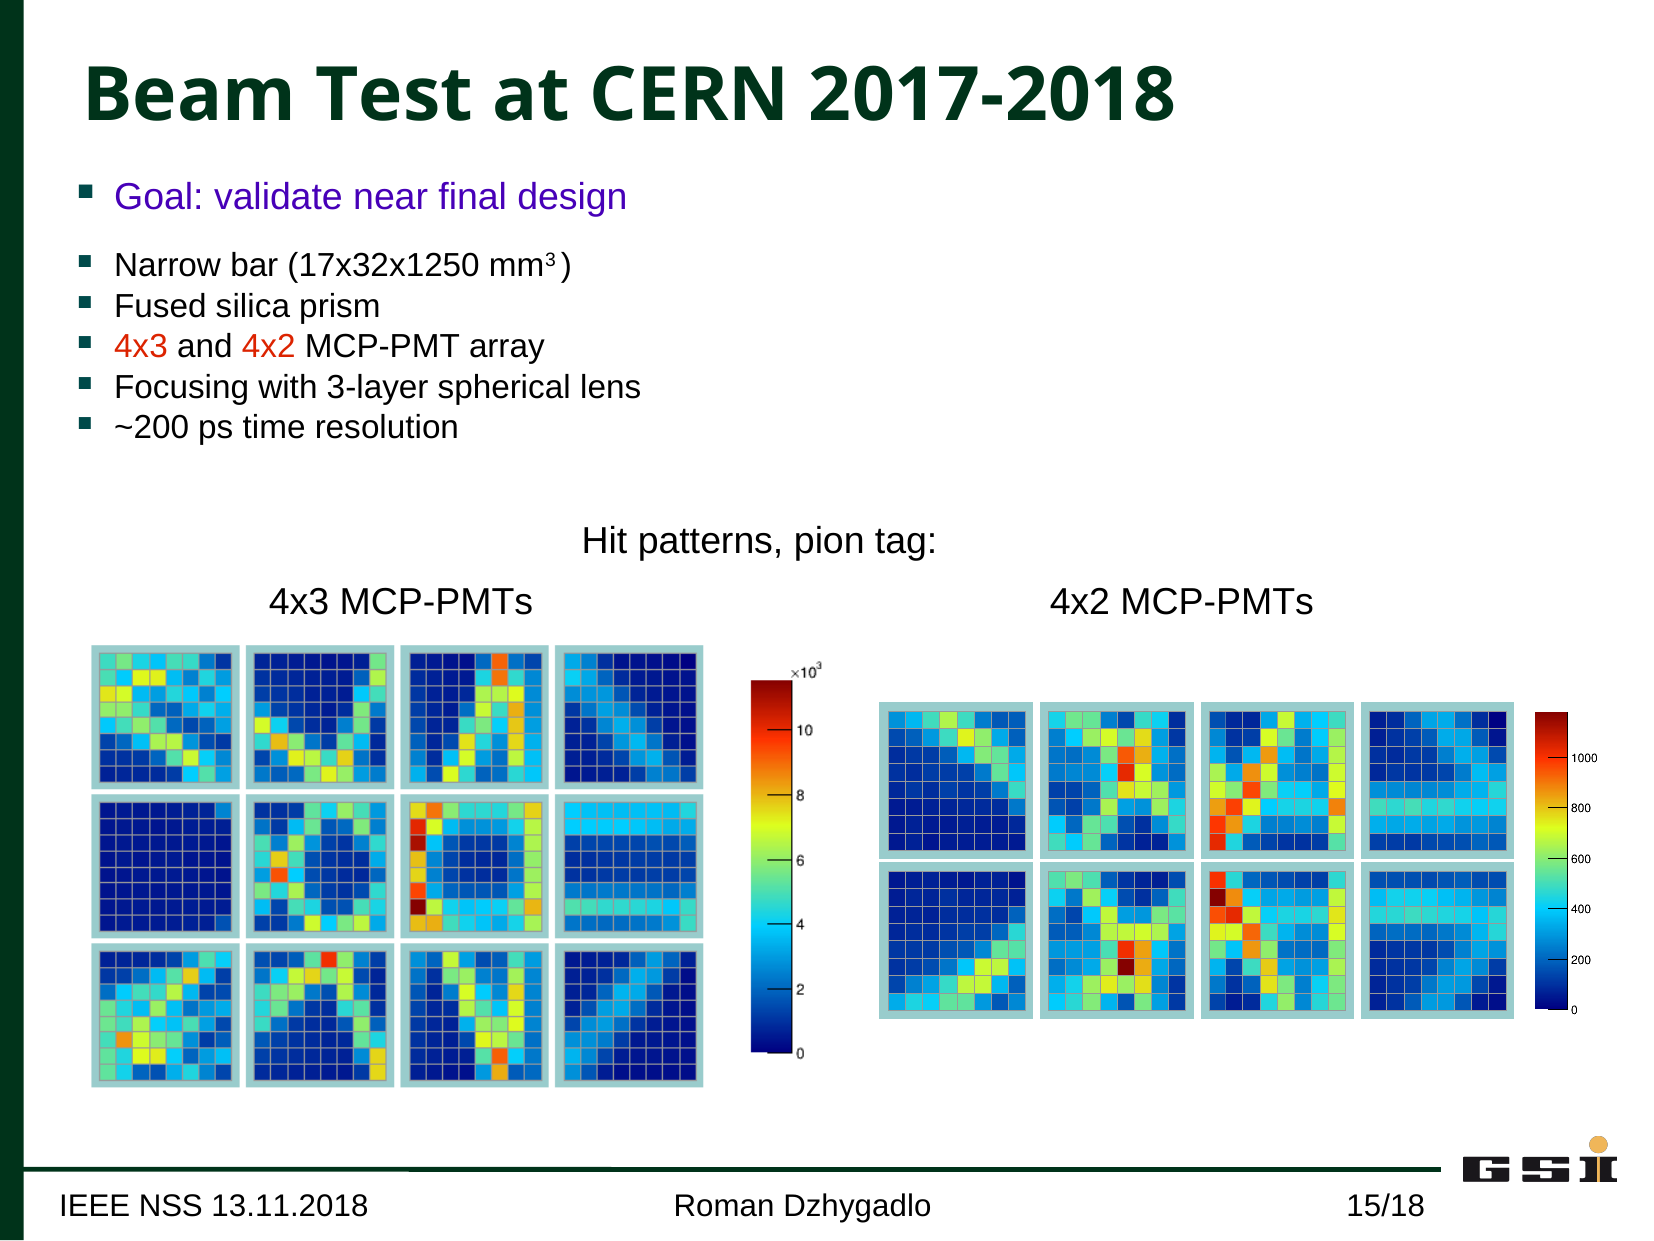

# Beam Test at CERN 2017-2018
Goal: validate near final design
Narrow bar (17x32x1250 mm3 )
Fused silica prism
4x3 and 4x2 MCP-PMT array
Focusing with 3-layer spherical lens
~200 ps time resolution
Hit patterns, pion tag:
4x3 MCP-PMTs
4x2 MCP-PMTs
IEEE NSS 13.11.2018 Roman Dzhygadlo
15